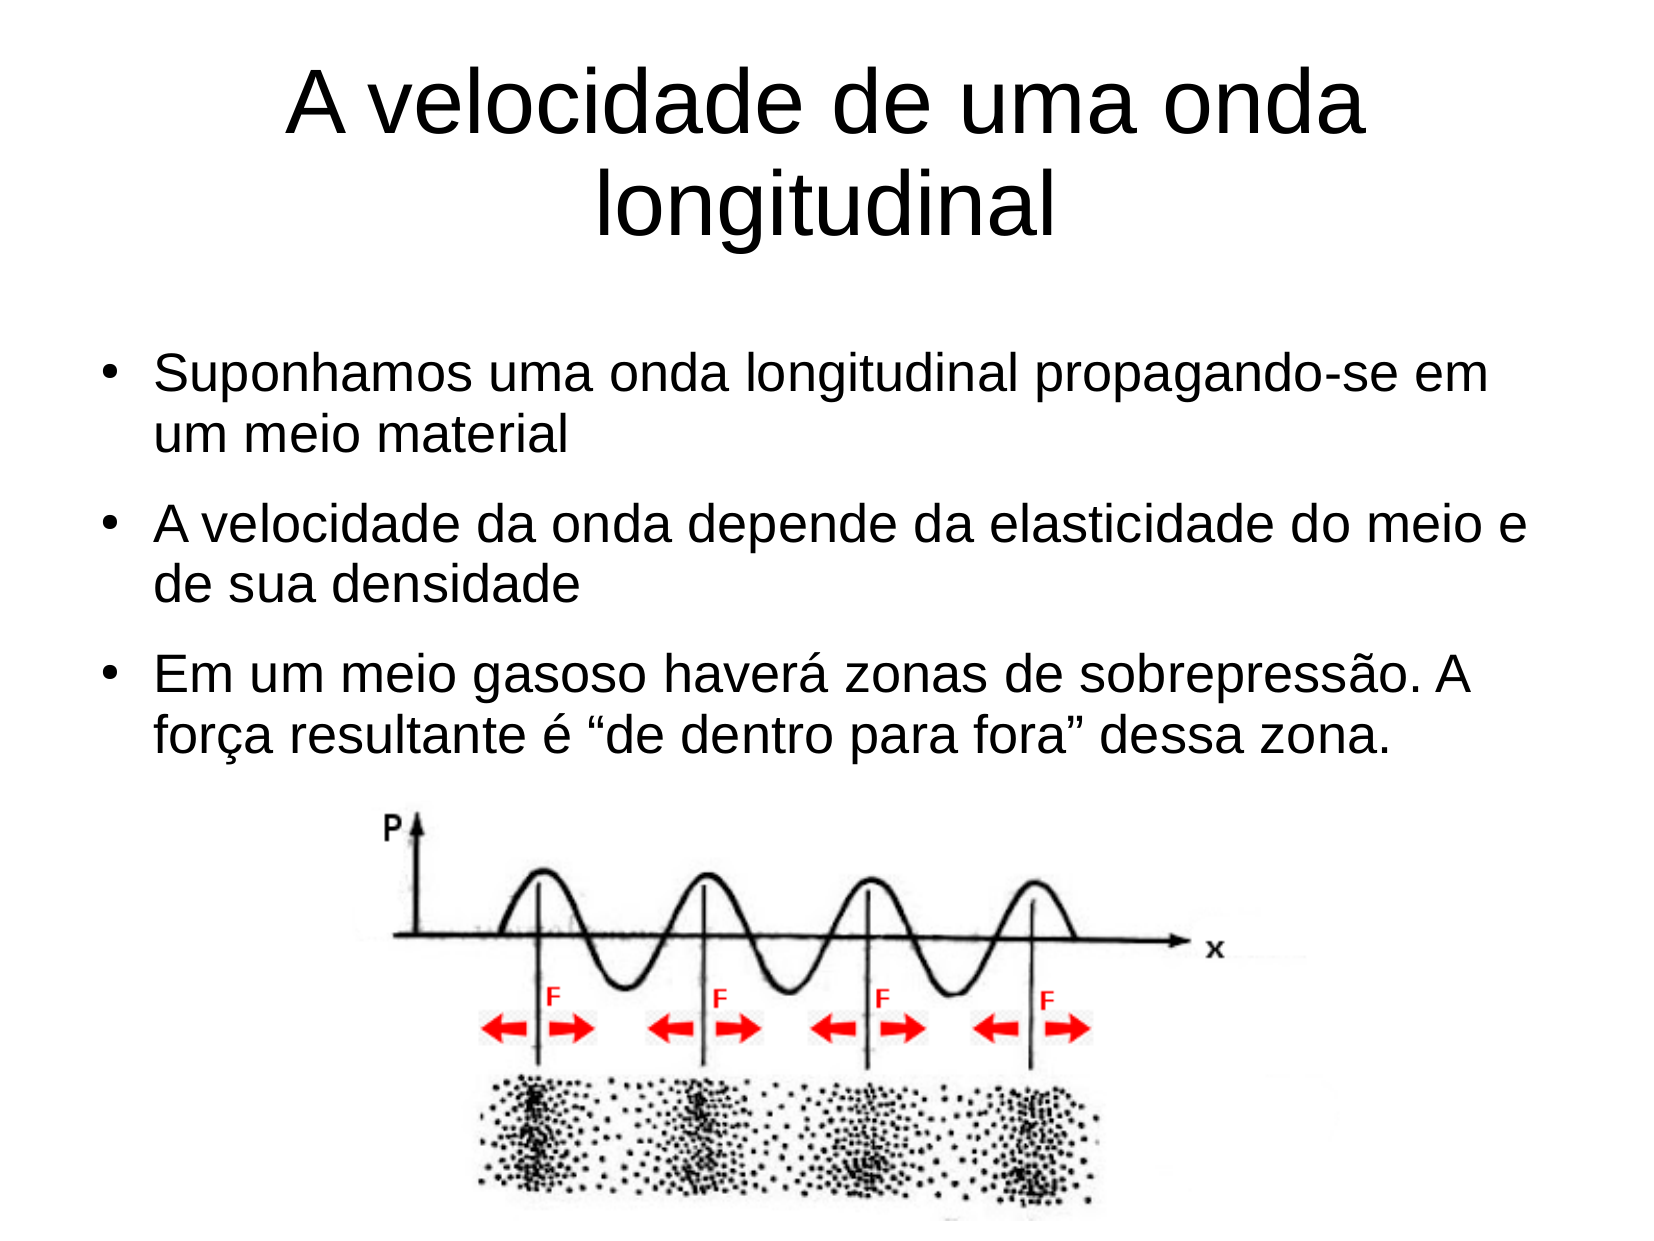

# A velocidade de uma onda longitudinal
Suponhamos uma onda longitudinal propagando-se em um meio material
A velocidade da onda depende da elasticidade do meio e de sua densidade
Em um meio gasoso haverá zonas de sobrepressão. A força resultante é “de dentro para fora” dessa zona.